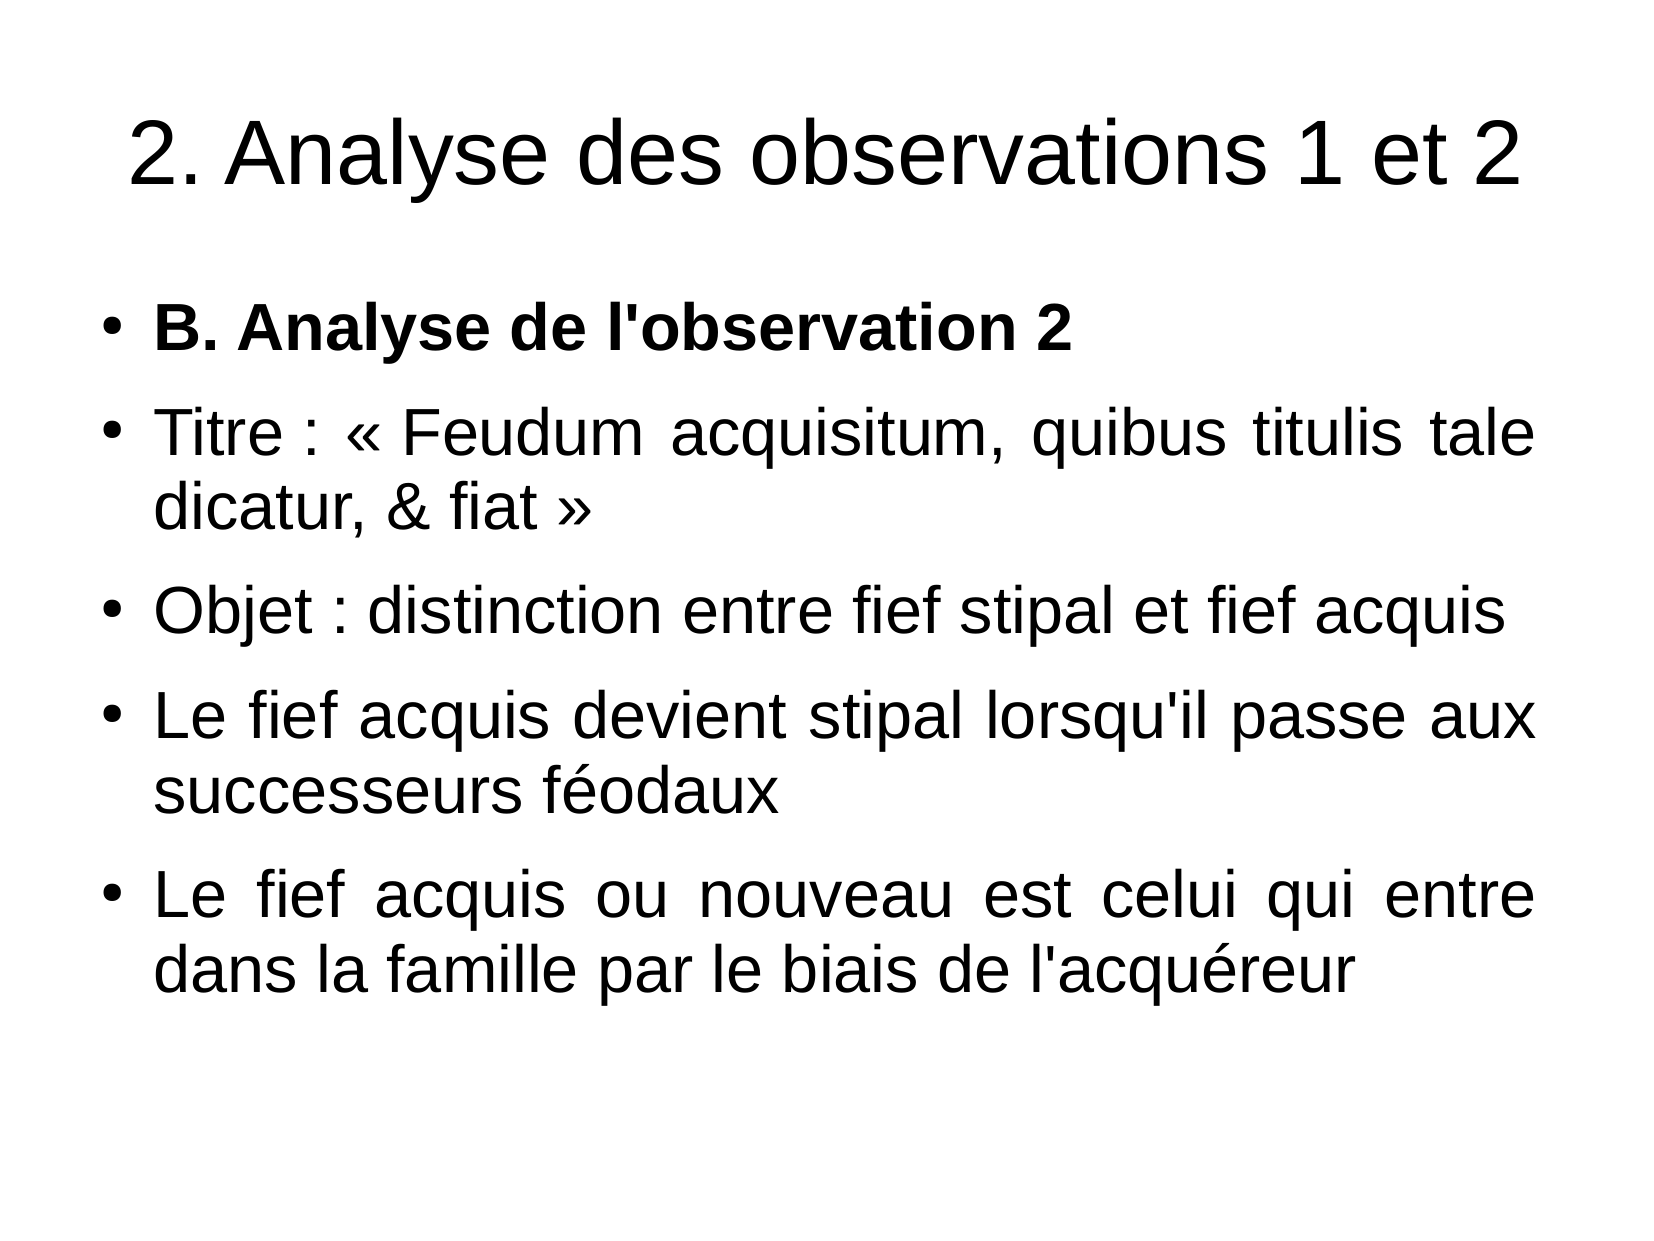

# 2. Analyse des observations 1 et 2
B. Analyse de l'observation 2
Titre : « Feudum acquisitum, quibus titulis tale dicatur, & fiat »
Objet : distinction entre fief stipal et fief acquis
Le fief acquis devient stipal lorsqu'il passe aux successeurs féodaux
Le fief acquis ou nouveau est celui qui entre dans la famille par le biais de l'acquéreur